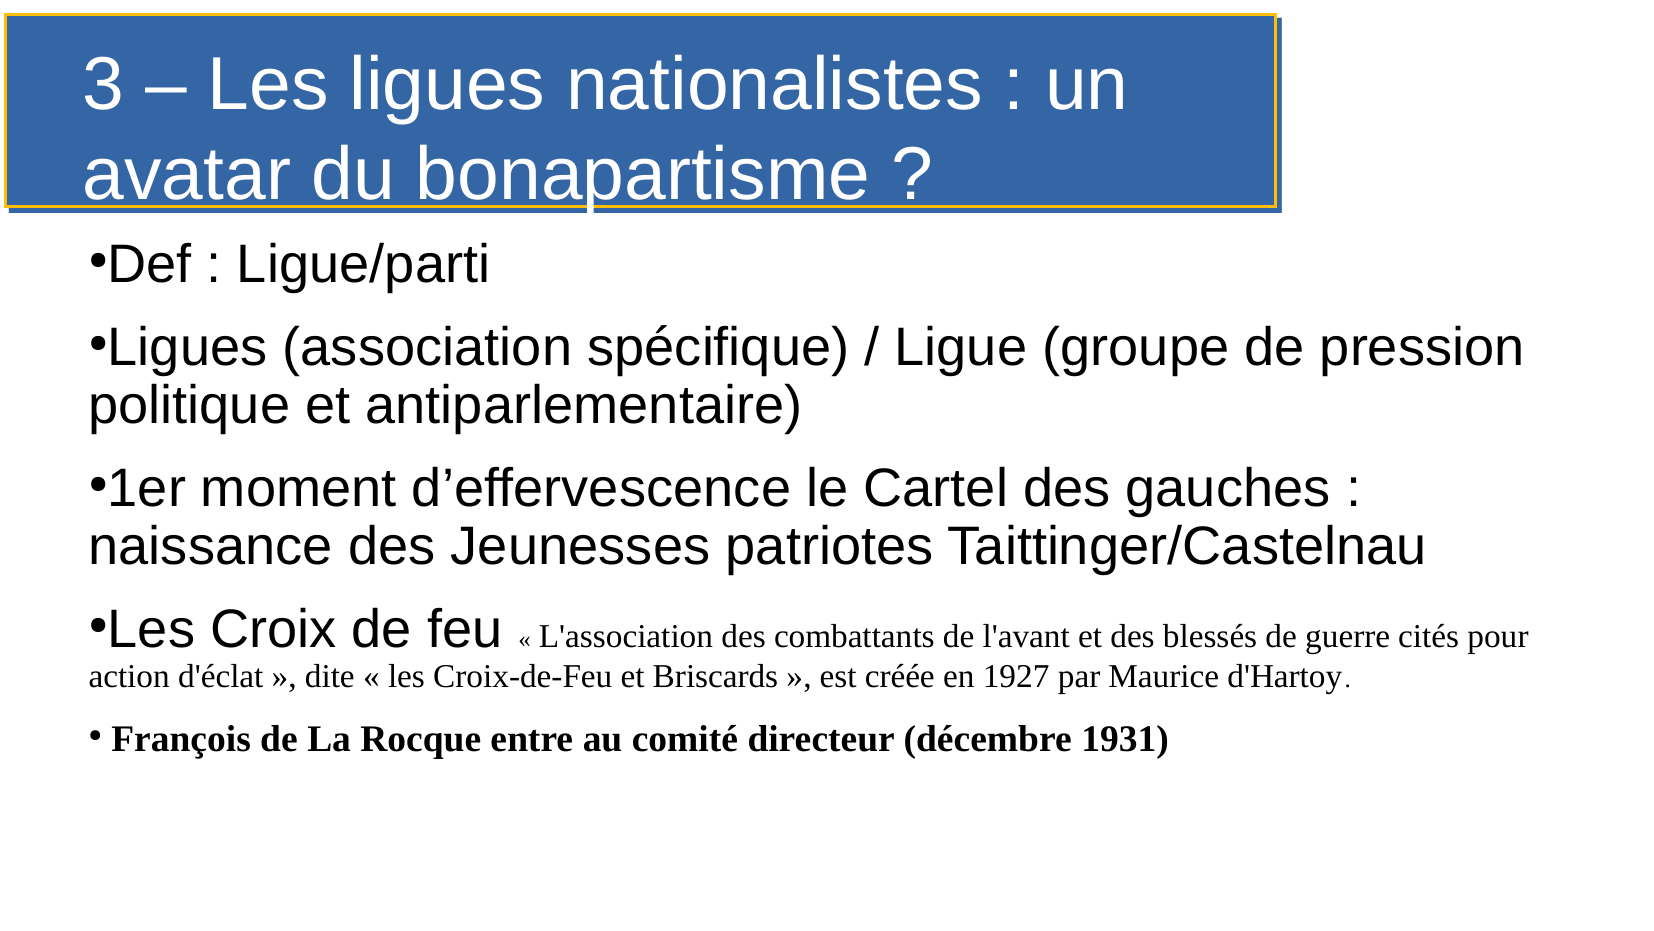

# 3 – Les ligues nationalistes : un avatar du bonapartisme ?
Def : Ligue/parti
Ligues (association spécifique) / Ligue (groupe de pression politique et antiparlementaire)
1er moment d’effervescence le Cartel des gauches : naissance des Jeunesses patriotes Taittinger/Castelnau
Les Croix de feu « L'association des combattants de l'avant et des blessés de guerre cités pour action d'éclat », dite « les Croix-de-Feu et Briscards », est créée en 1927 par Maurice d'Hartoy.
 François de La Rocque entre au comité directeur (décembre 1931)